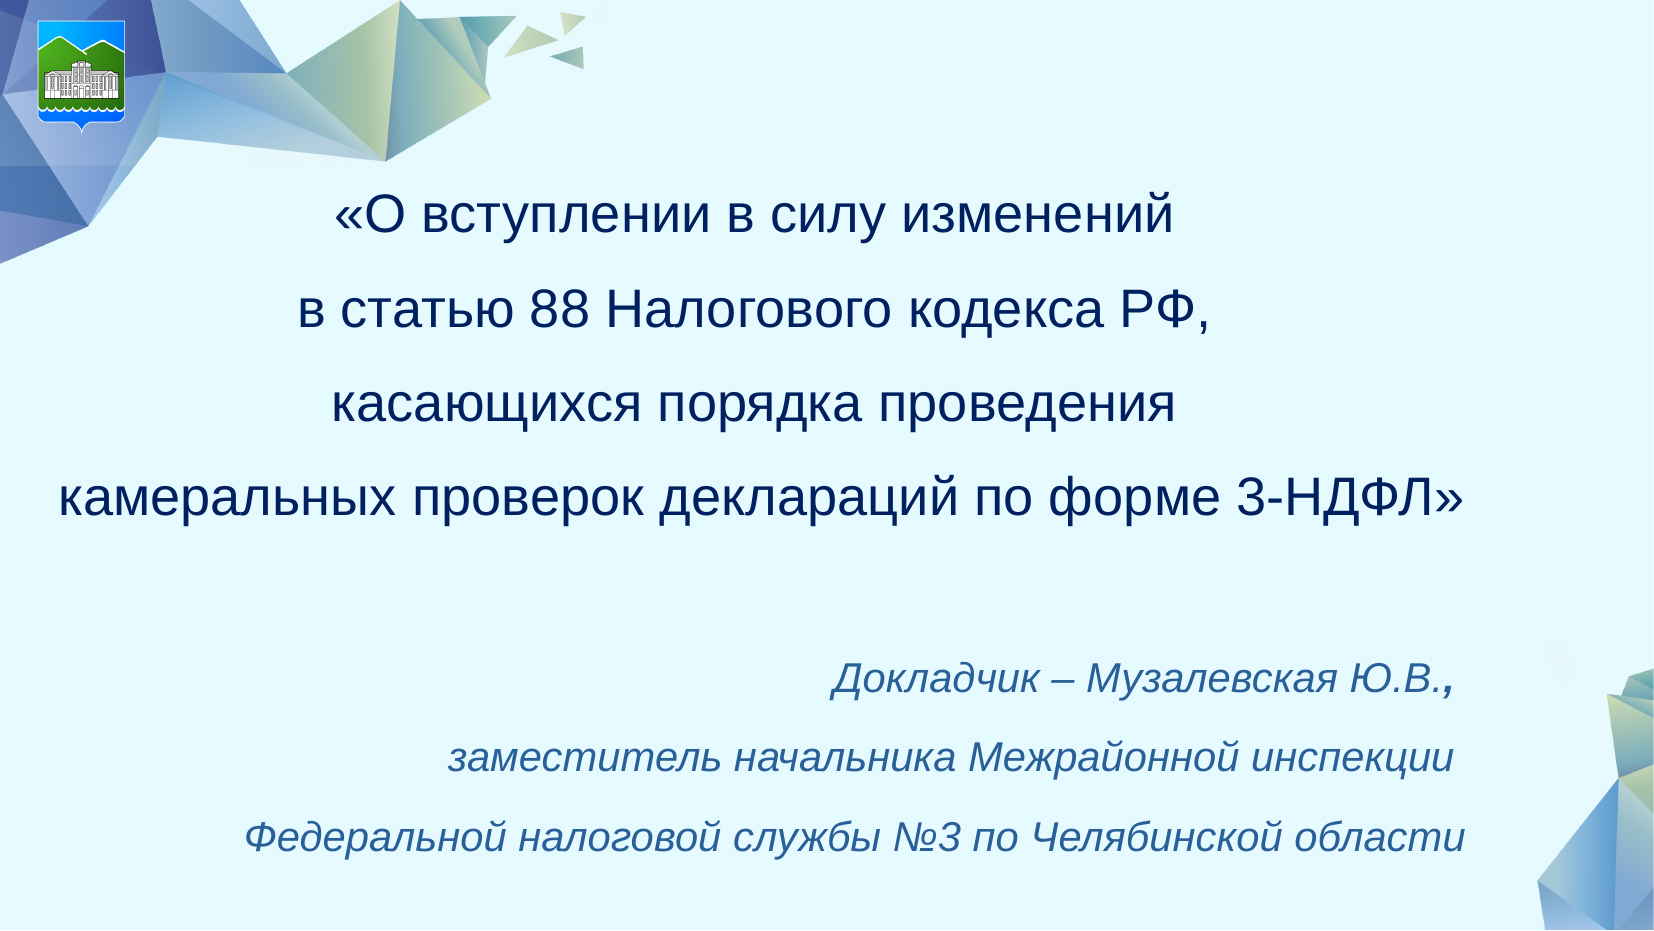

# «О вступлении в силу изменений
в статью 88 Налогового кодекса РФ,
касающихся порядка проведения
камеральных проверок деклараций по форме 3-НДФЛ»
Докладчик – Музалевская Ю.В.,
заместитель начальника Межрайонной инспекции
Федеральной налоговой службы №3 по Челябинской области